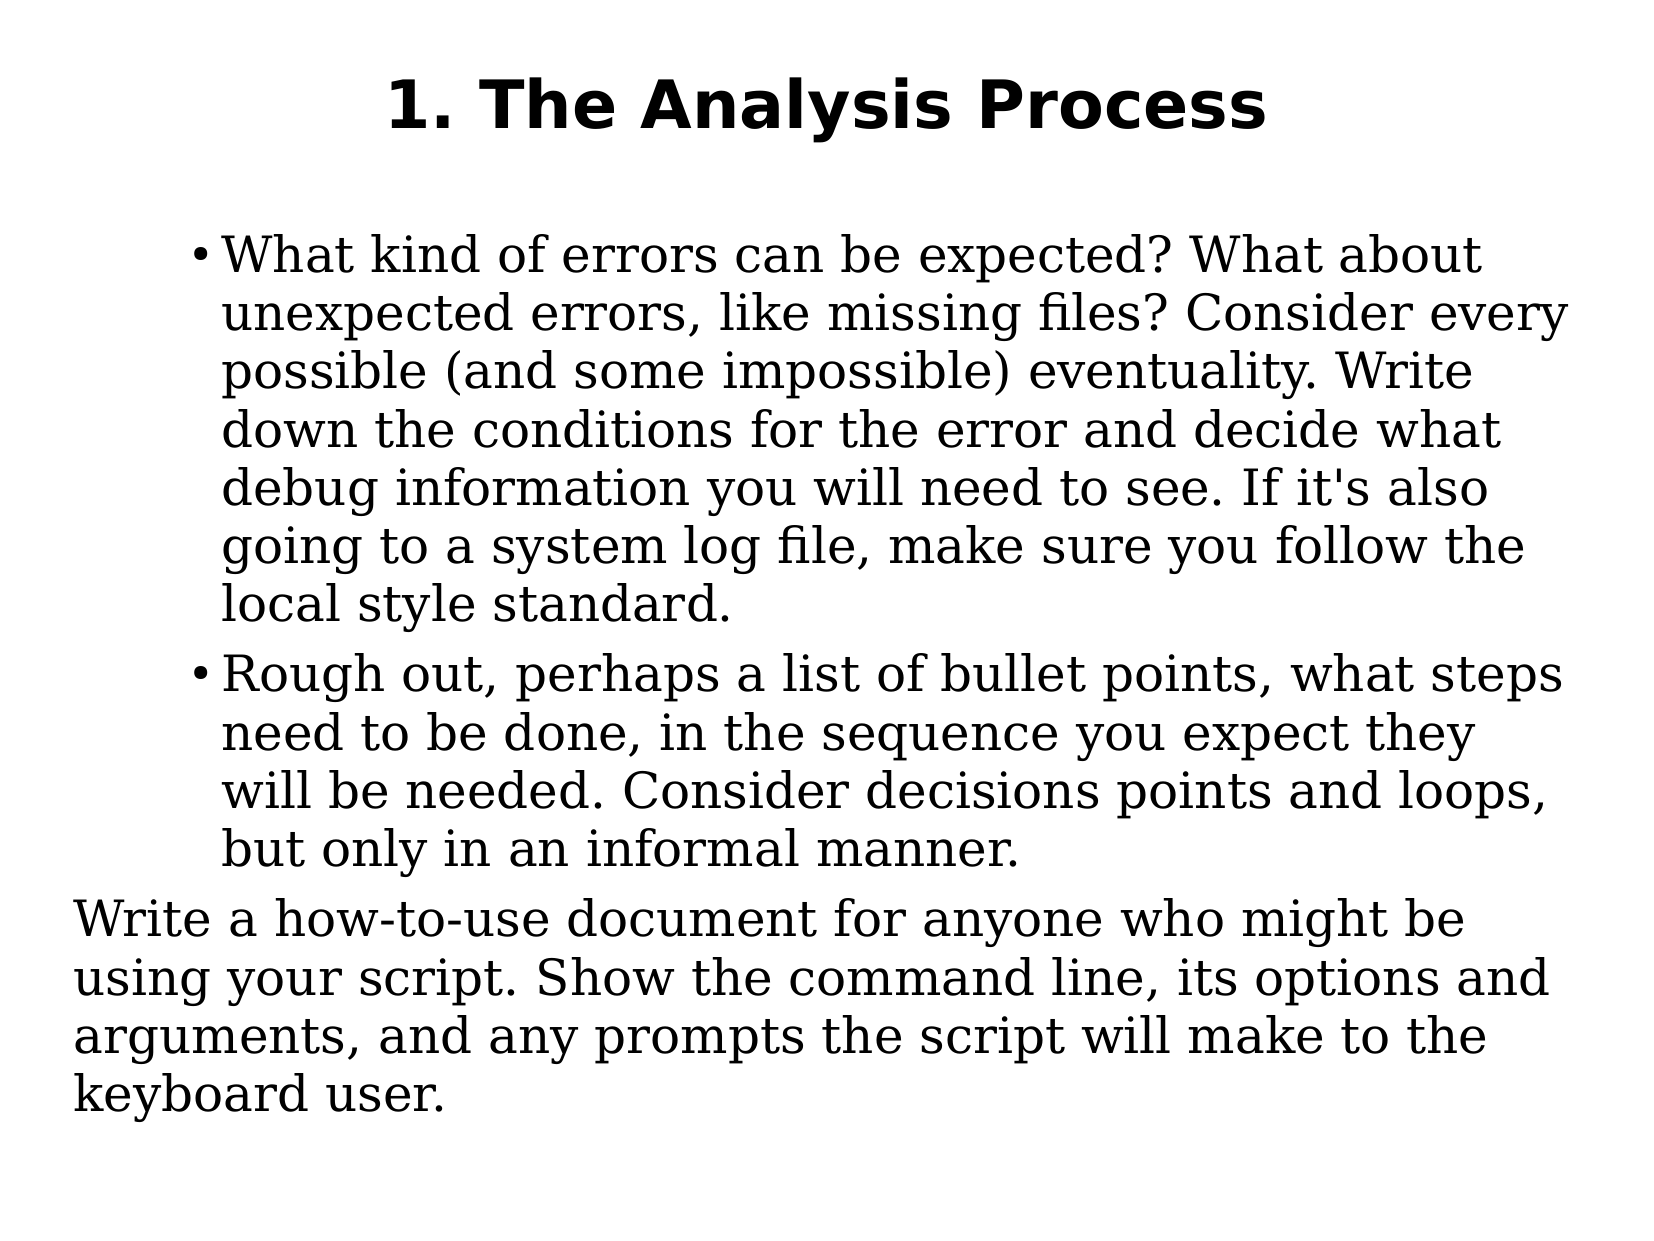

1. The Analysis Process
What kind of errors can be expected? What about unexpected errors, like missing files? Consider every possible (and some impossible) eventuality. Write down the conditions for the error and decide what debug information you will need to see. If it's also going to a system log file, make sure you follow the local style standard.
Rough out, perhaps a list of bullet points, what steps need to be done, in the sequence you expect they will be needed. Consider decisions points and loops, but only in an informal manner.
Write a how-to-use document for anyone who might be using your script. Show the command line, its options and arguments, and any prompts the script will make to the keyboard user.